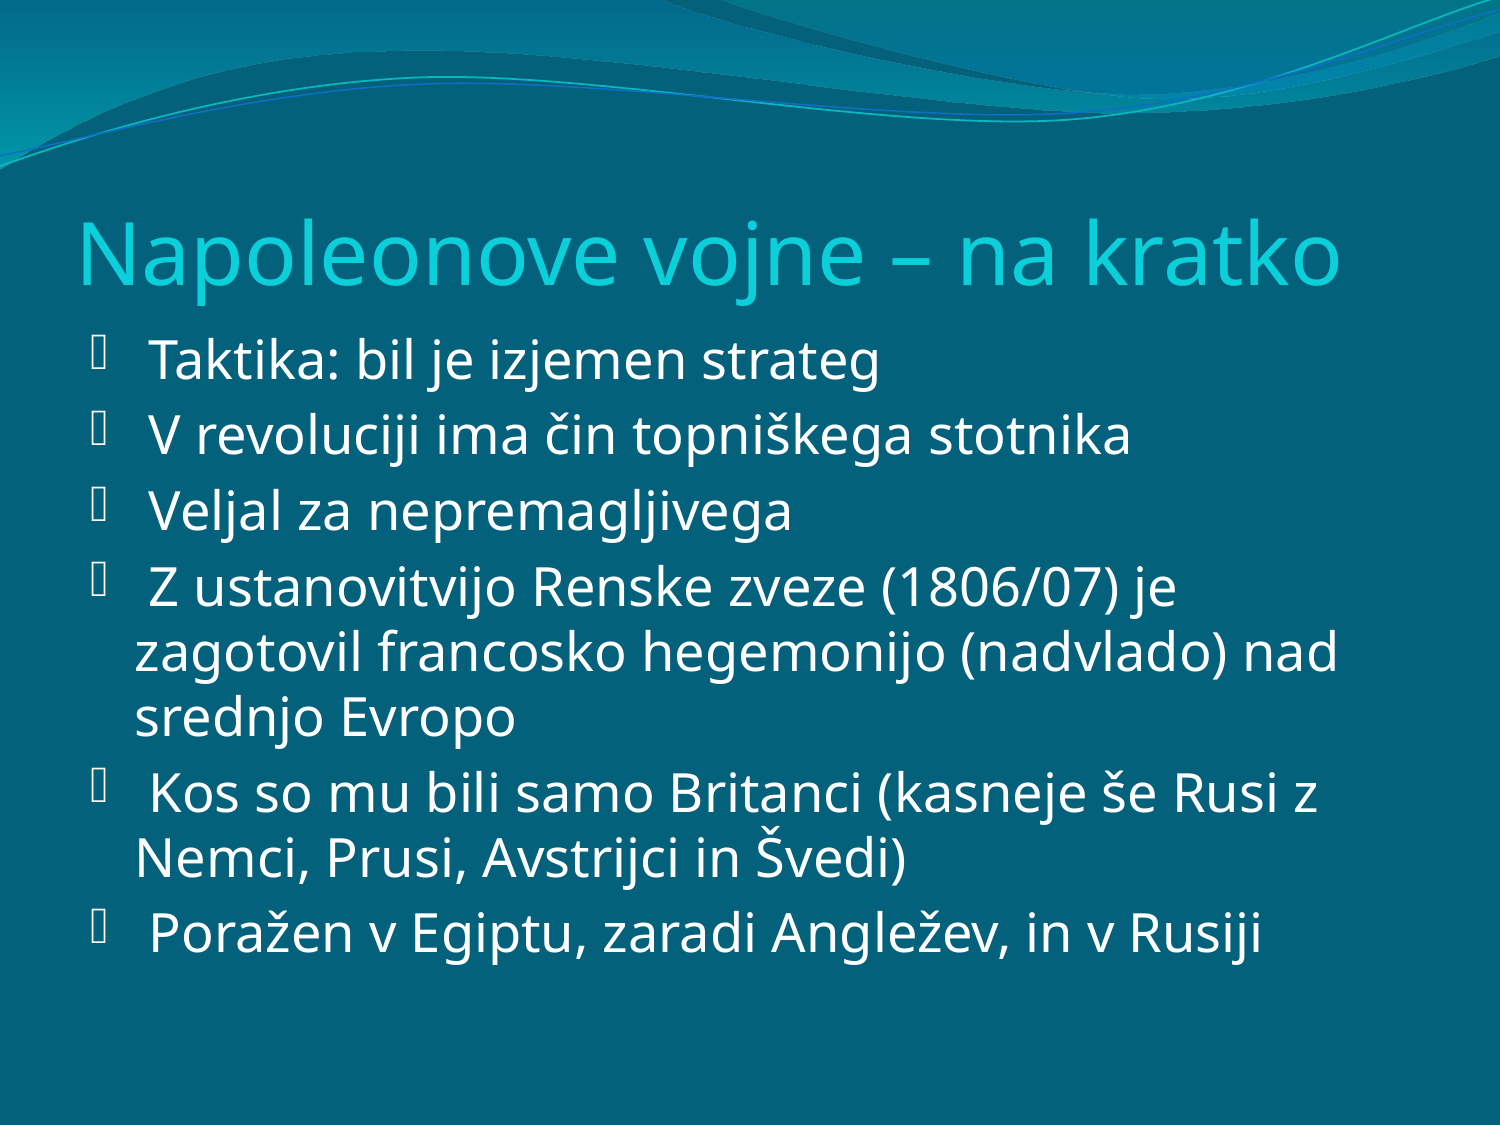

# Napoleonove vojne – na kratko
 Taktika: bil je izjemen strateg
 V revoluciji ima čin topniškega stotnika
 Veljal za nepremagljivega
 Z ustanovitvijo Renske zveze (1806/07) je zagotovil francosko hegemonijo (nadvlado) nad srednjo Evropo
 Kos so mu bili samo Britanci (kasneje še Rusi z Nemci, Prusi, Avstrijci in Švedi)
 Poražen v Egiptu, zaradi Angležev, in v Rusiji